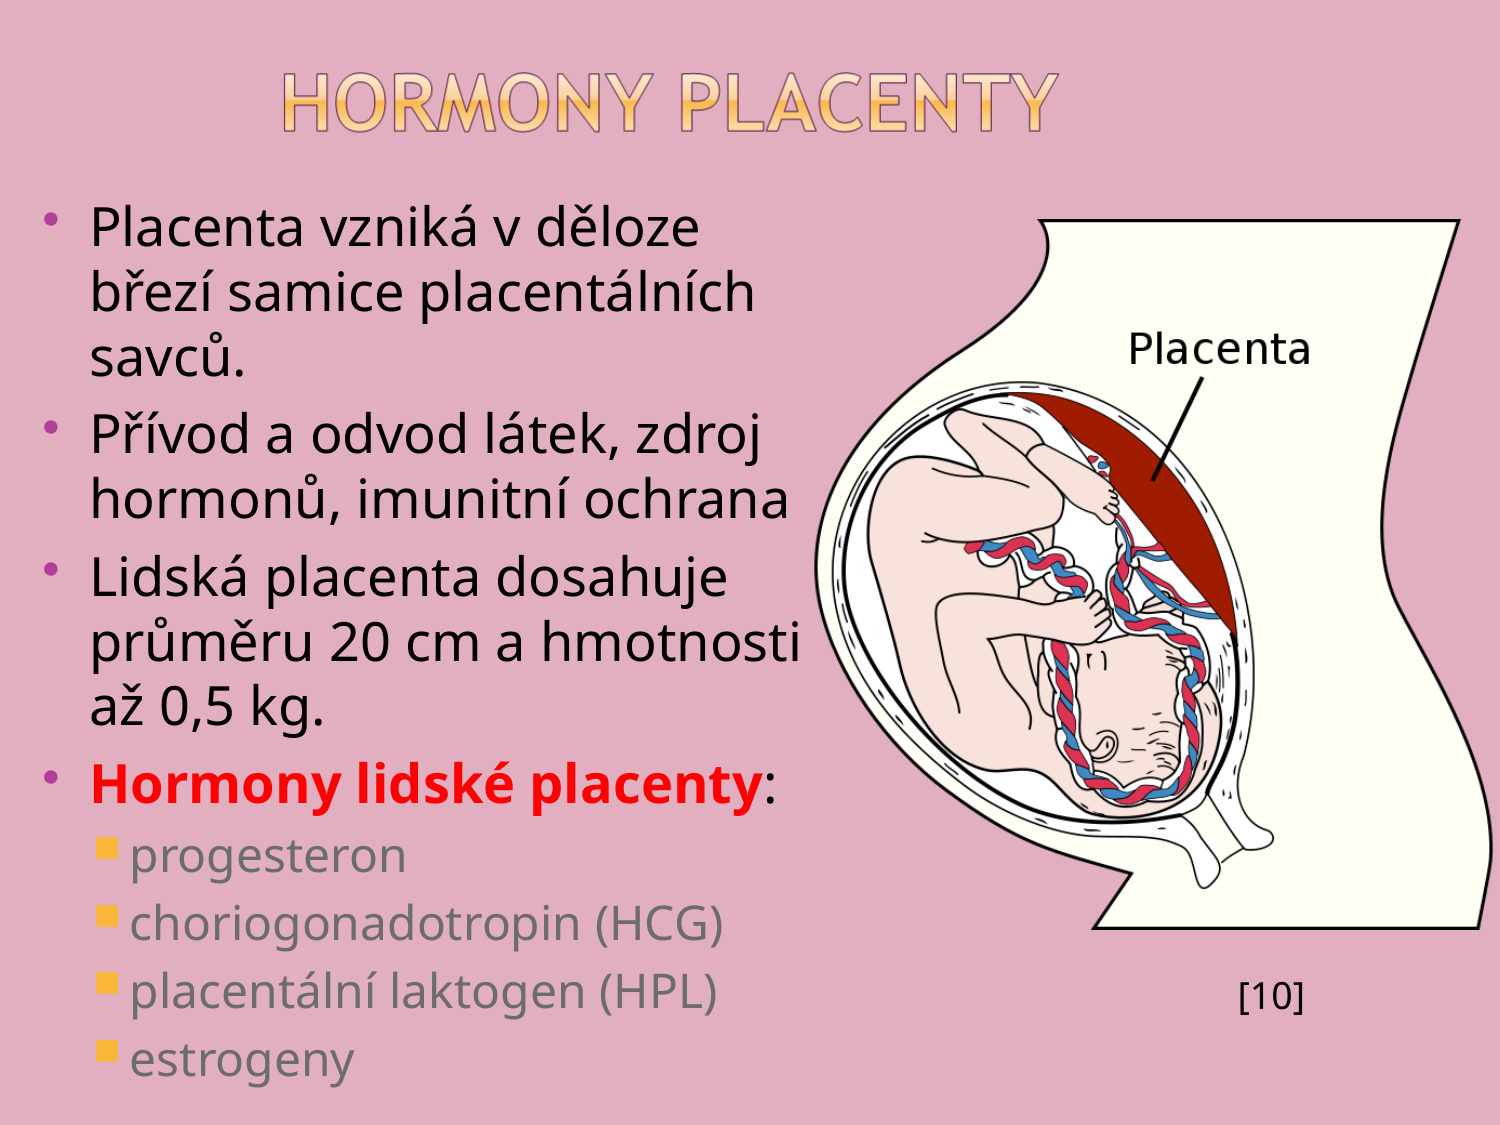

# Placenta vzniká v děloze březí samice placentálních savců.
Přívod a odvod látek, zdroj hormonů, imunitní ochrana
Lidská placenta dosahuje průměru 20 cm a hmotnosti až 0,5 kg.
Hormony lidské placenty:
progesteron
choriogonadotropin (HCG)
placentální laktogen (HPL)
estrogeny
[10]